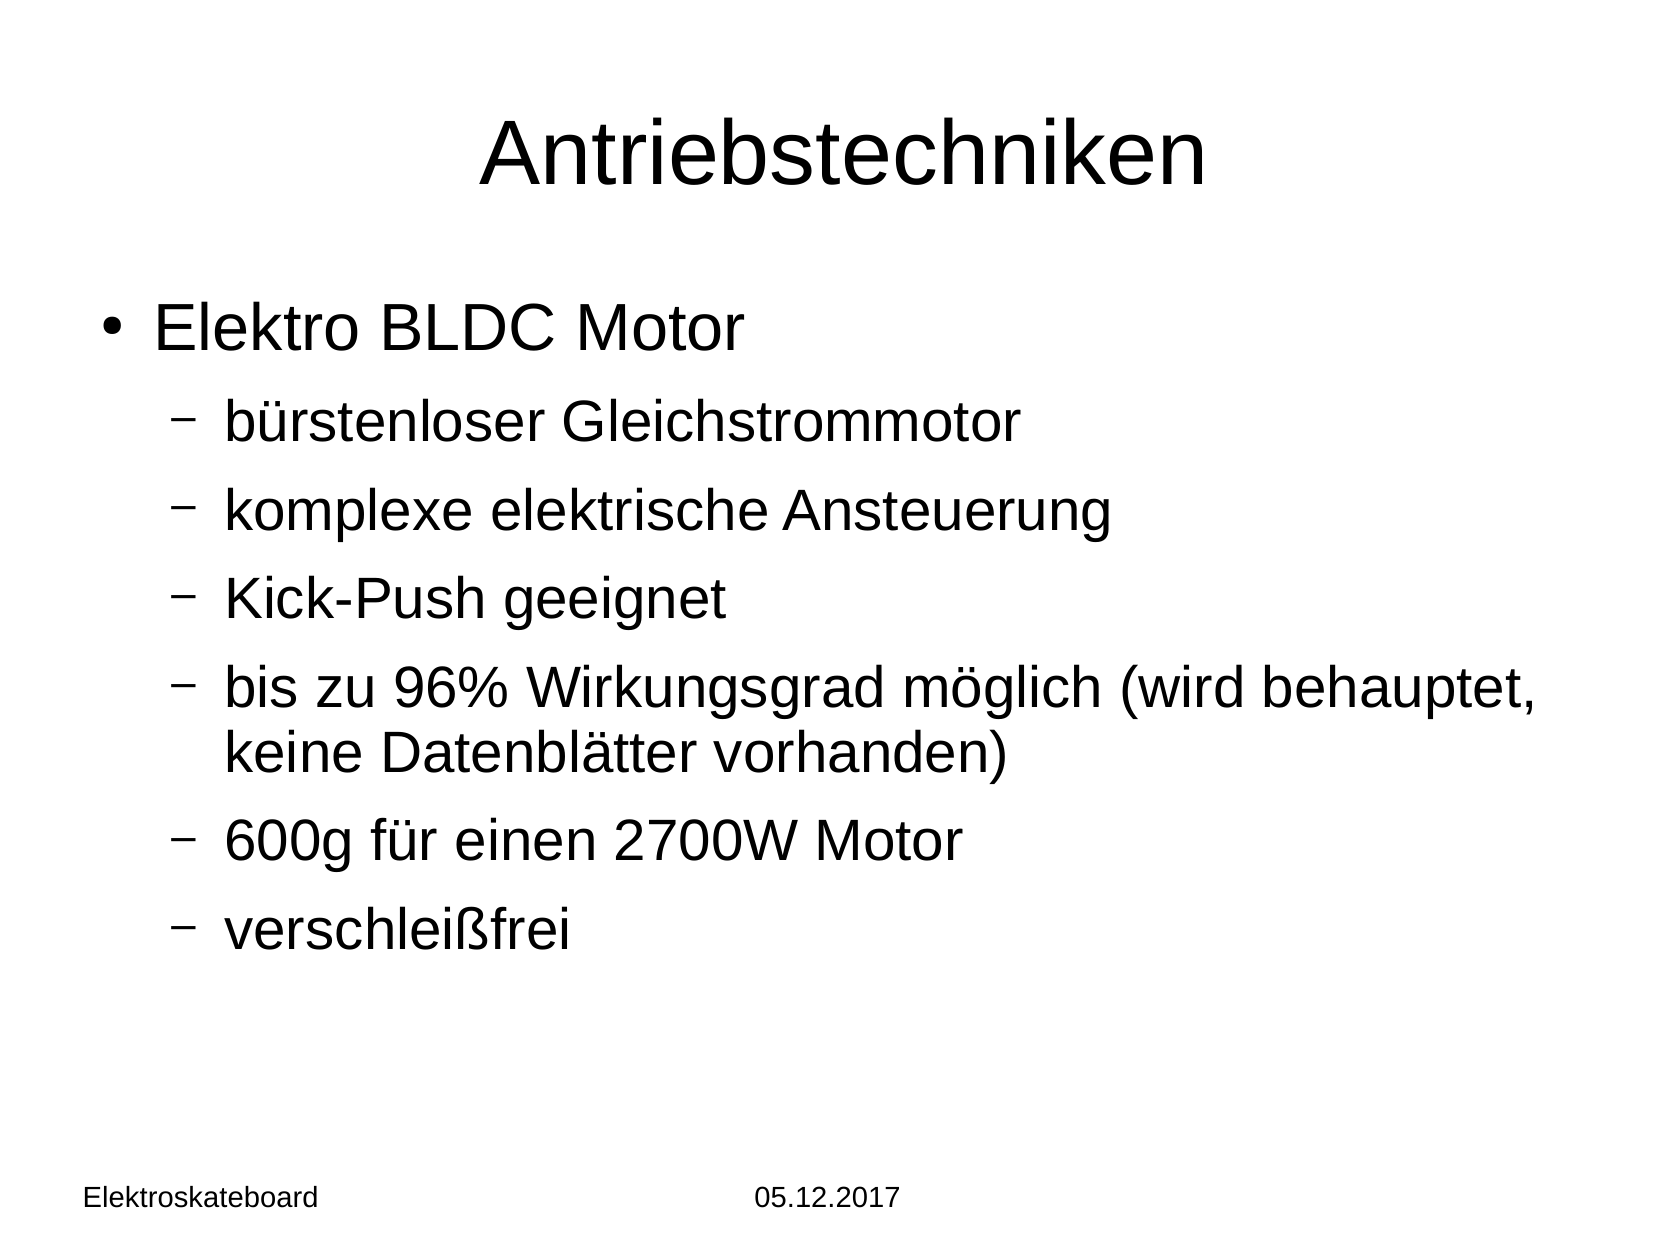

# Antriebstechniken
Elektro BLDC Motor
bürstenloser Gleichstrommotor
komplexe elektrische Ansteuerung
Kick-Push geeignet
bis zu 96% Wirkungsgrad möglich (wird behauptet, keine Datenblätter vorhanden)
600g für einen 2700W Motor
verschleißfrei